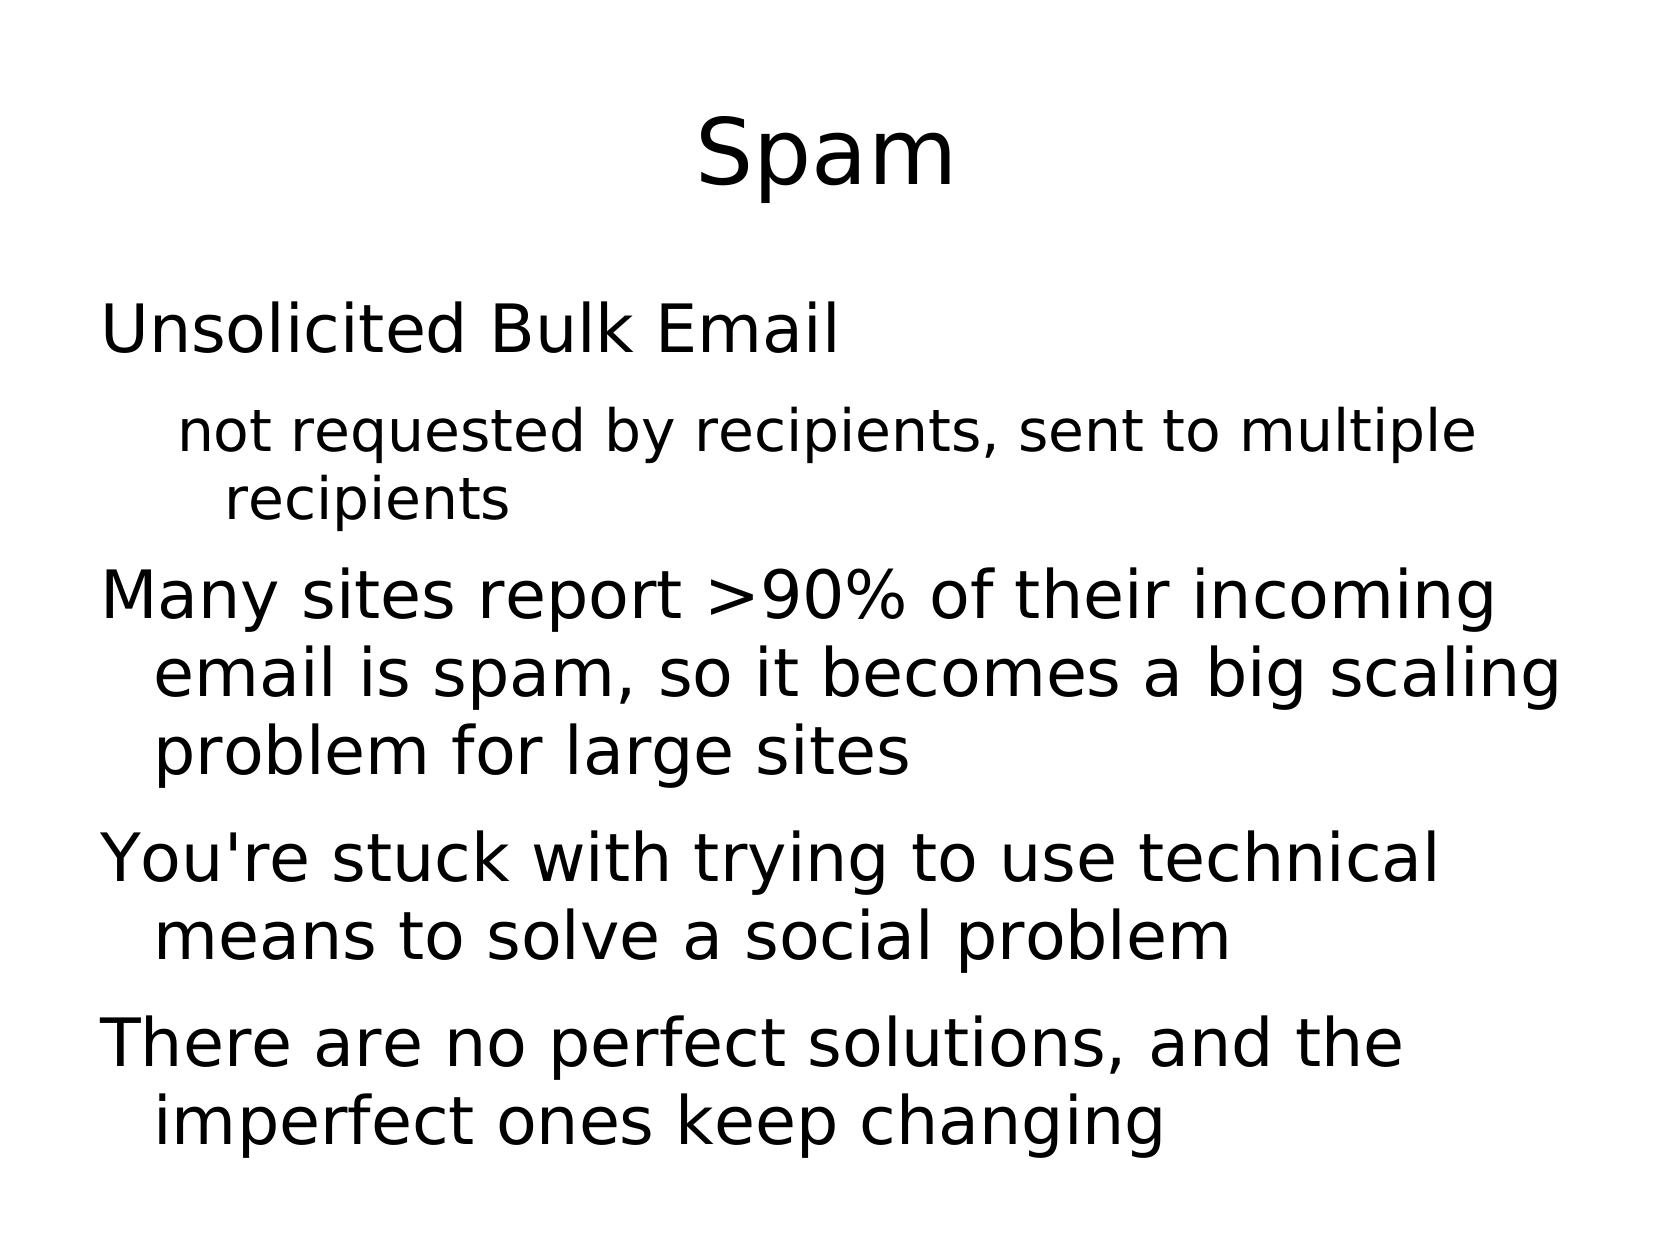

# Spam
Unsolicited Bulk Email
not requested by recipients, sent to multiple recipients
Many sites report >90% of their incoming email is spam, so it becomes a big scaling problem for large sites
You're stuck with trying to use technical means to solve a social problem
There are no perfect solutions, and the imperfect ones keep changing